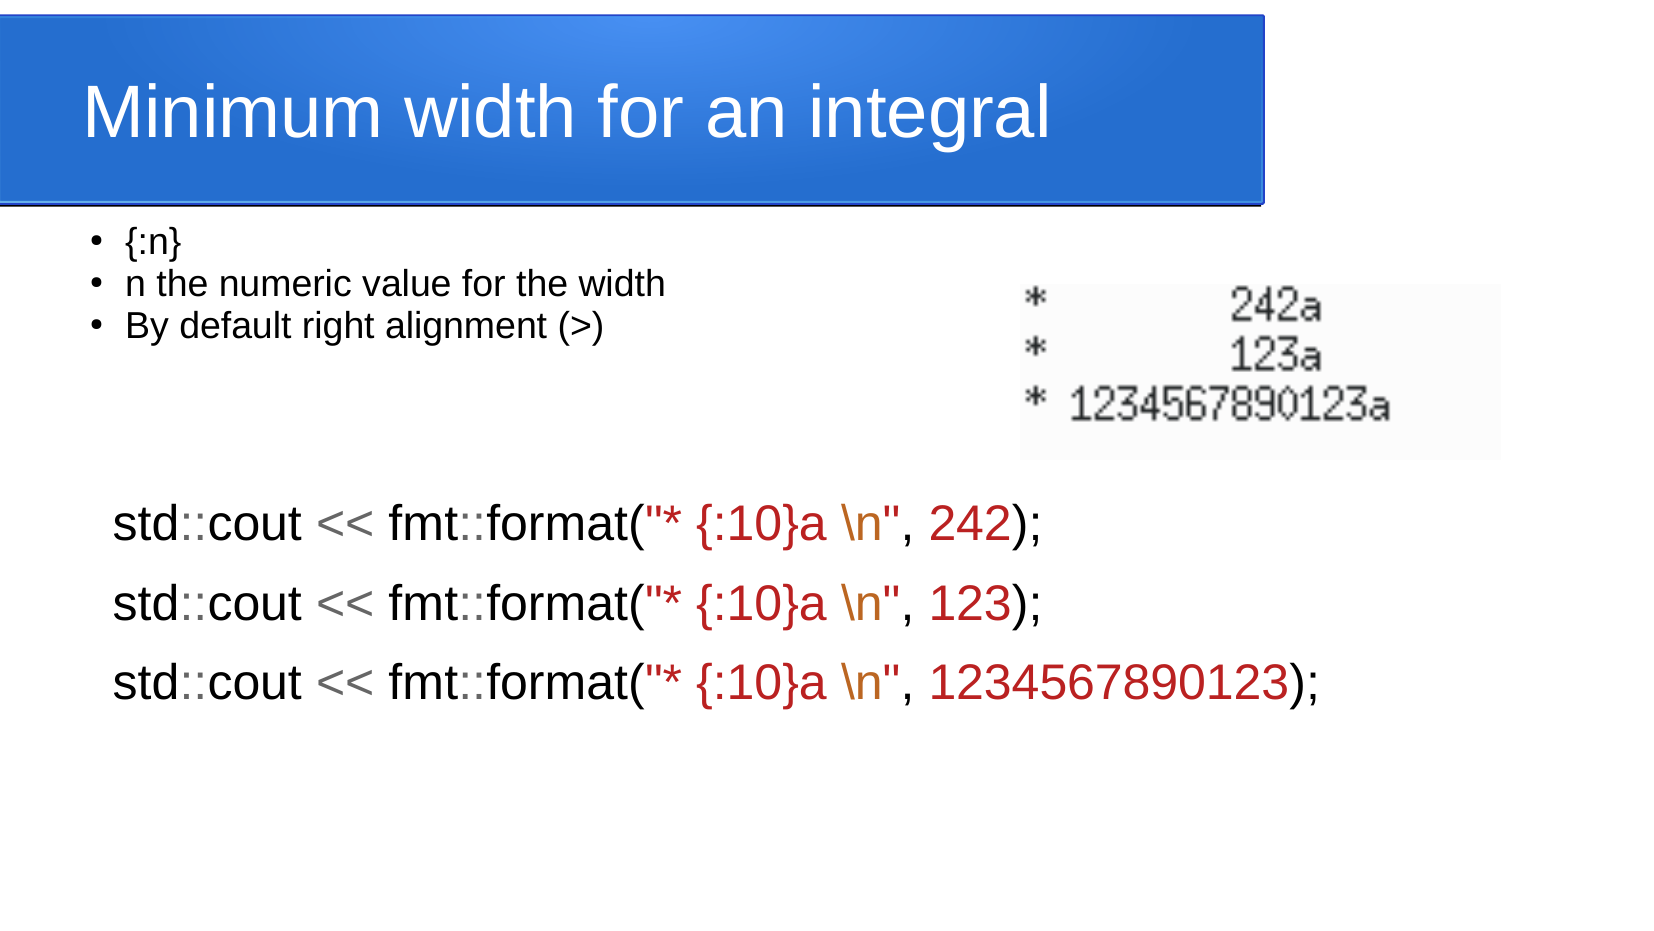

# Minimum width for an integral
{:n}
n the numeric value for the width
By default right alignment (>)
 std::cout << fmt::format("* {:10}a \n", 242);
 std::cout << fmt::format("* {:10}a \n", 123);
 std::cout << fmt::format("* {:10}a \n", 1234567890123);